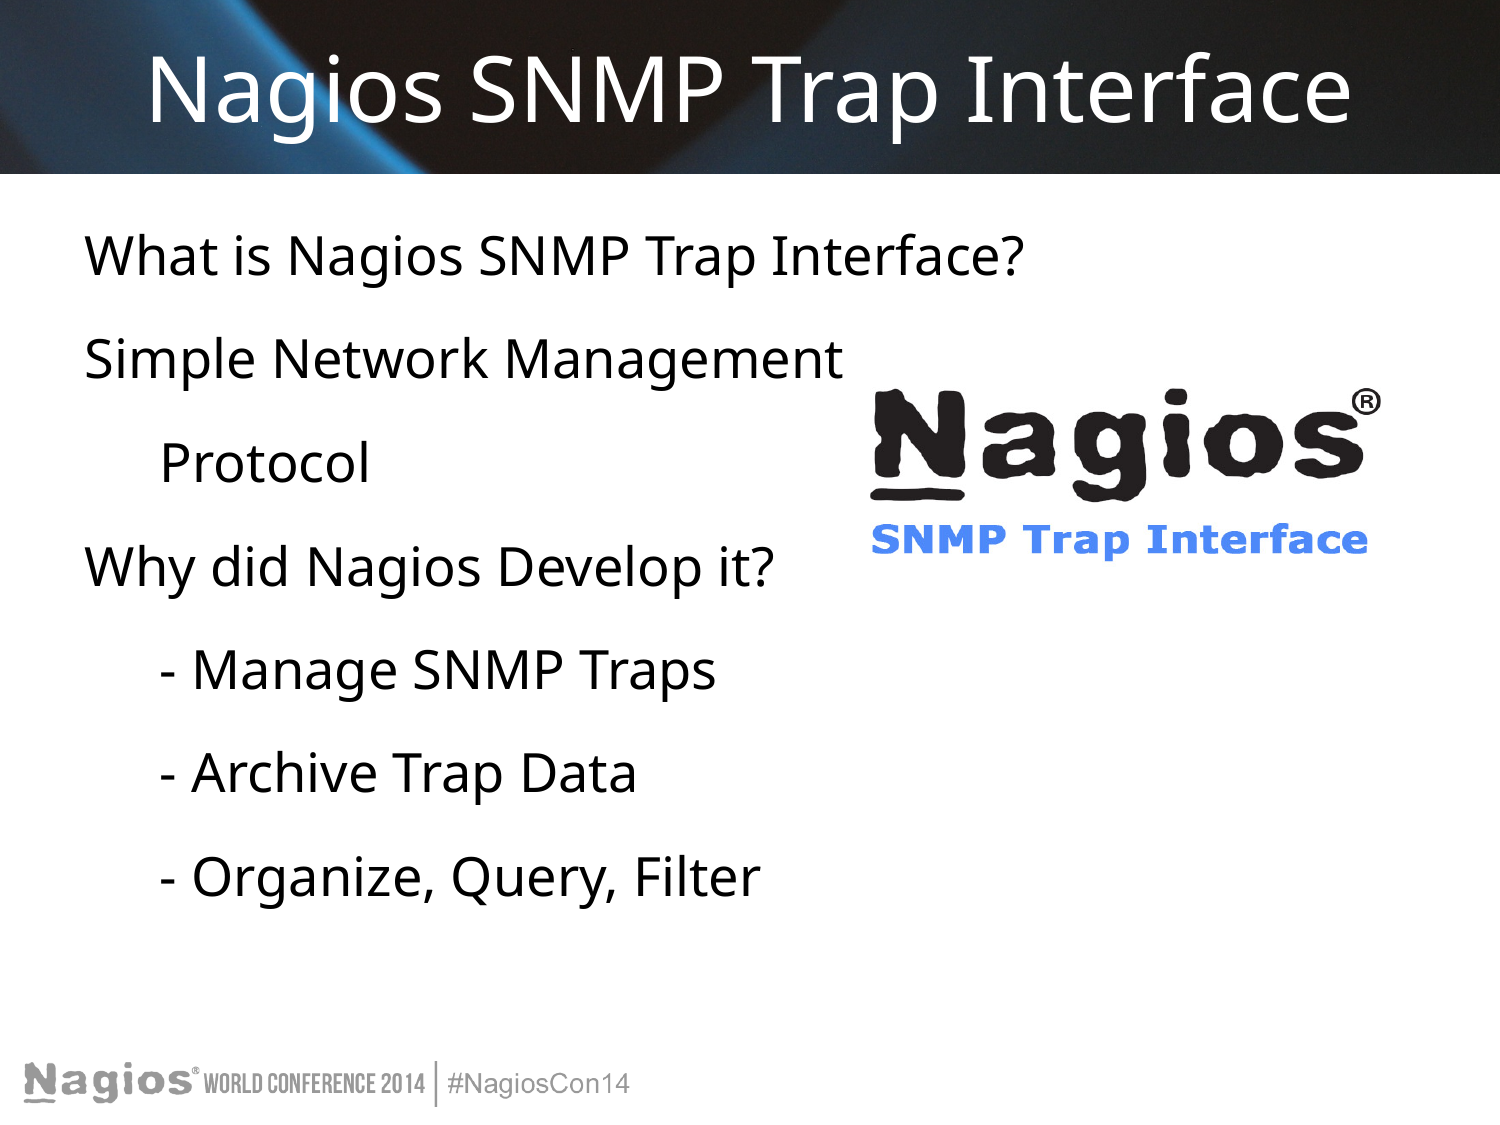

# Nagios SNMP Trap Interface
What is Nagios SNMP Trap Interface?
Simple Network Management
	Protocol
Why did Nagios Develop it?
	- Manage SNMP Traps
	- Archive Trap Data
	- Organize, Query, Filter